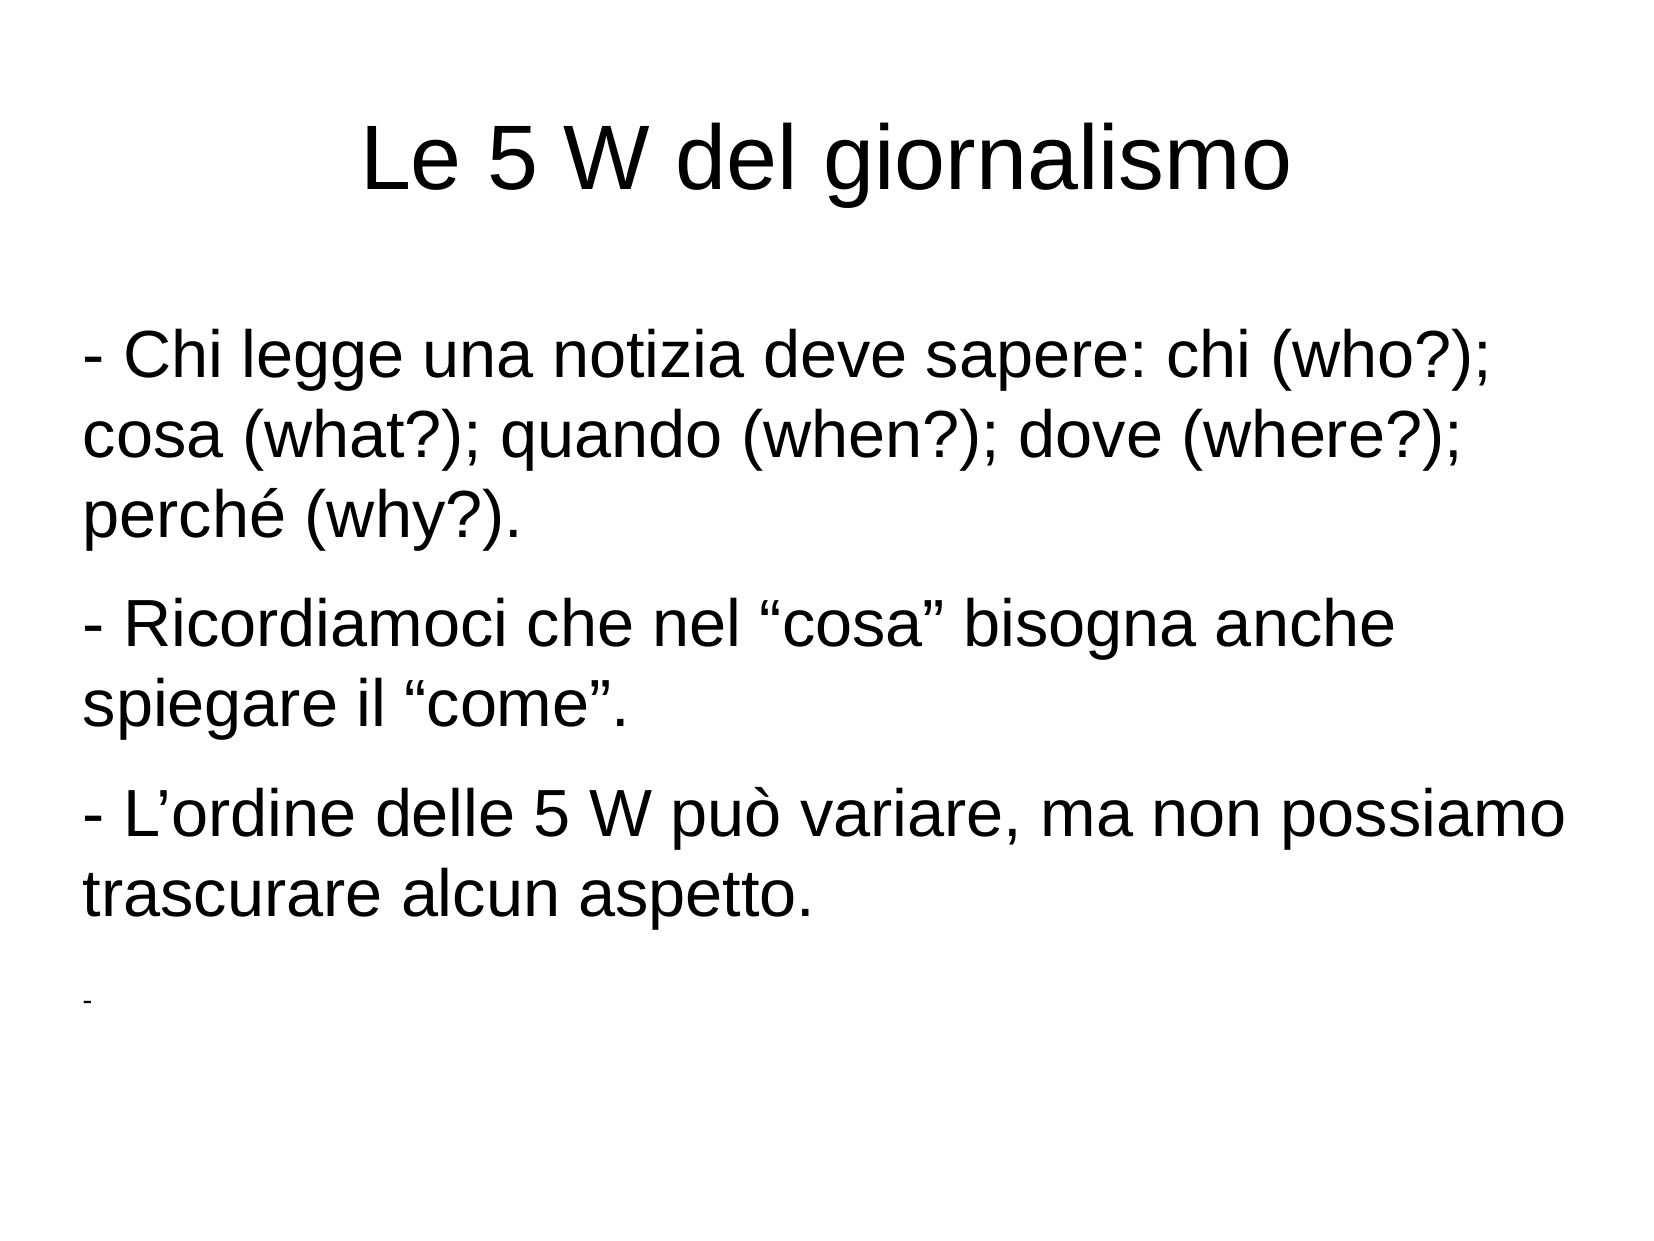

# Le 5 W del giornalismo
- Chi legge una notizia deve sapere: chi (who?); cosa (what?); quando (when?); dove (where?); perché (why?).
- Ricordiamoci che nel “cosa” bisogna anche spiegare il “come”.
- L’ordine delle 5 W può variare, ma non possiamo trascurare alcun aspetto.